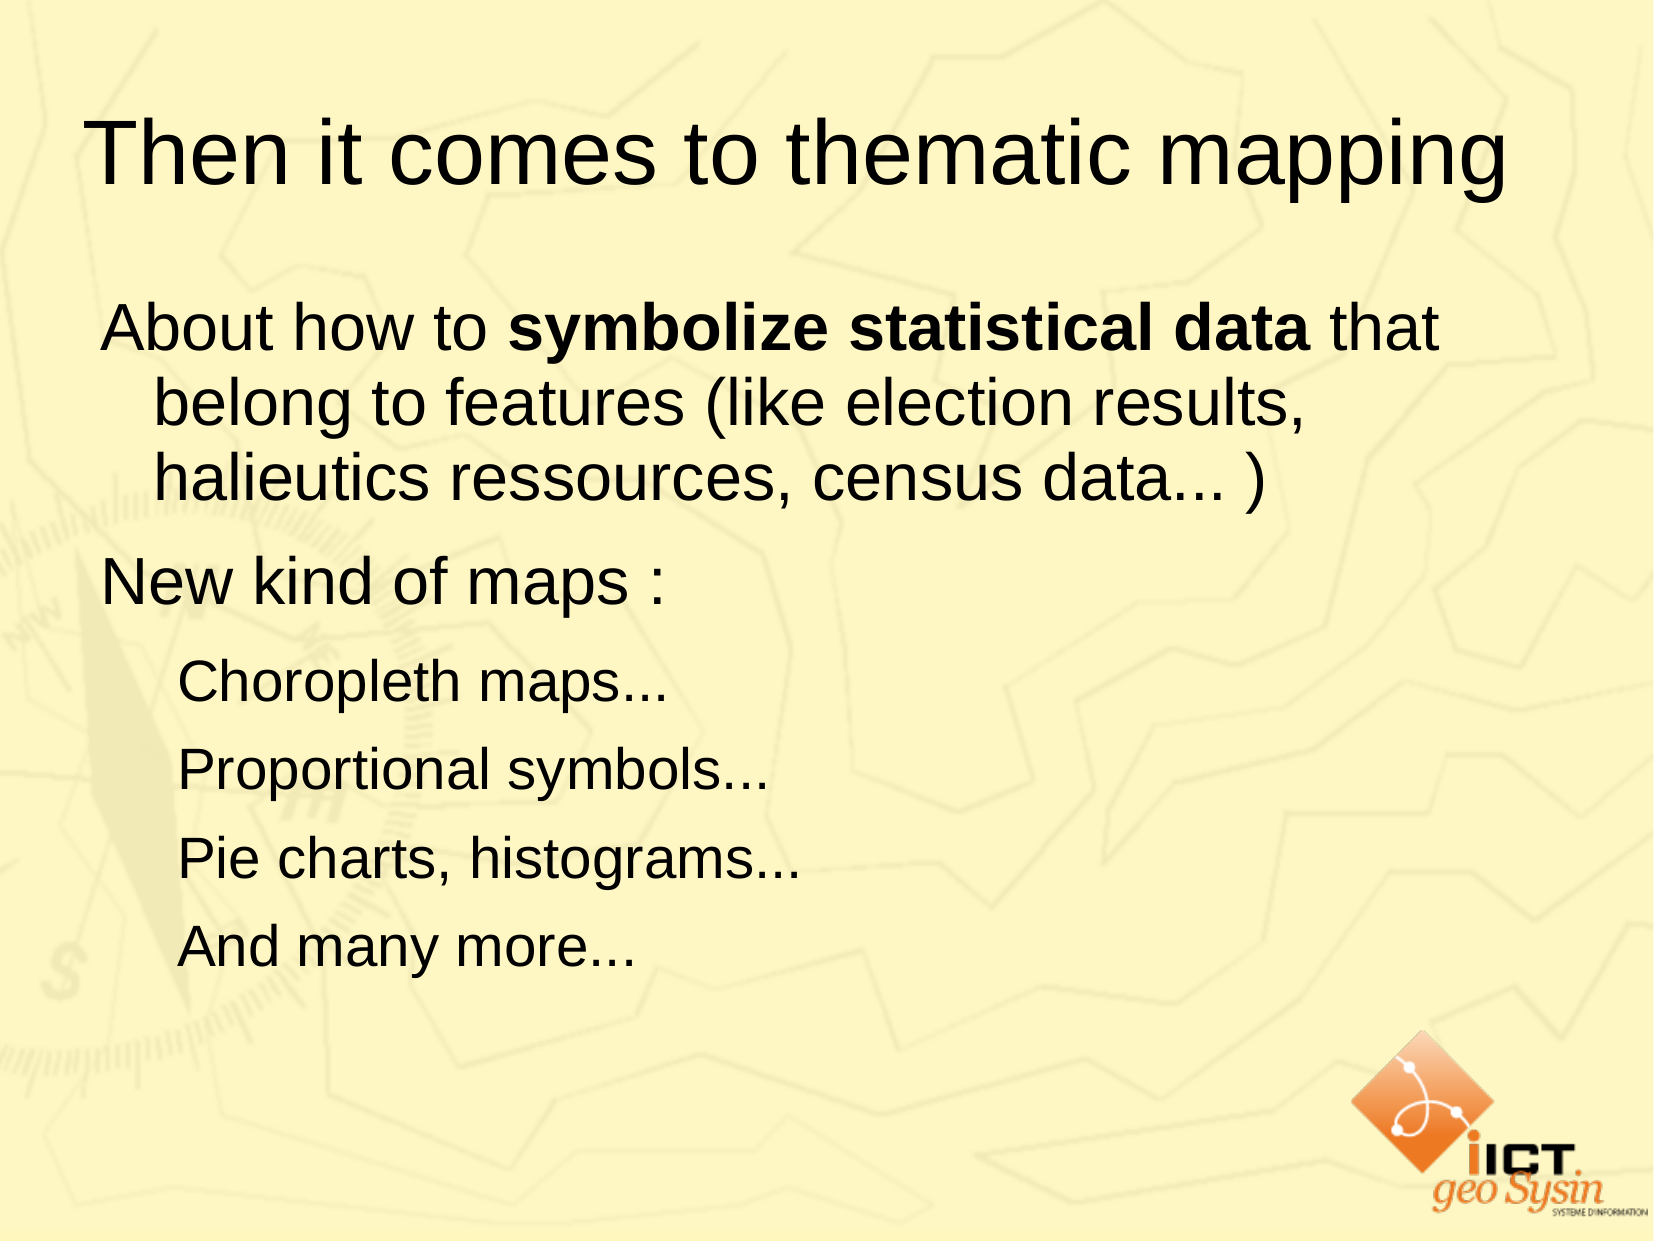

# Then it comes to thematic mapping
About how to symbolize statistical data that belong to features (like election results, halieutics ressources, census data... )
New kind of maps :
Choropleth maps...
Proportional symbols...
Pie charts, histograms...
And many more...